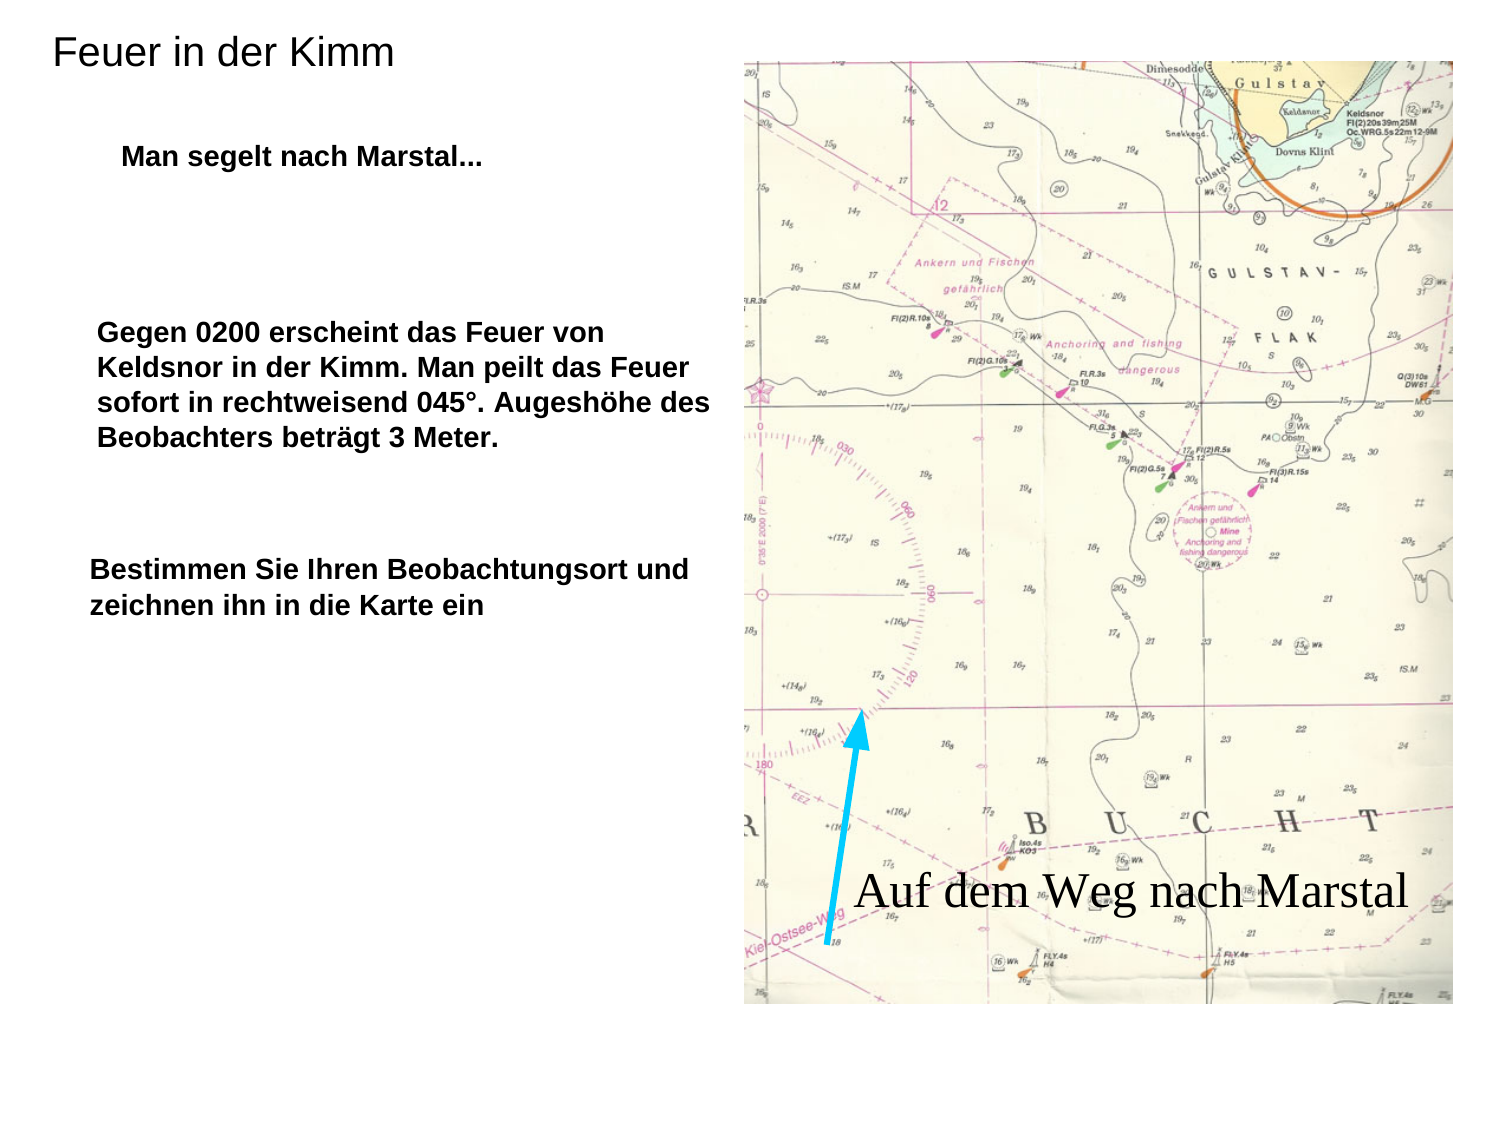

# Feuer in der Kimm
Man segelt nach Marstal...
Gegen 0200 erscheint das Feuer von Keldsnor in der Kimm. Man peilt das Feuer sofort in rechtweisend 045°. Augeshöhe des Beobachters beträgt 3 Meter.
Bestimmen Sie Ihren Beobachtungsort und
zeichnen ihn in die Karte ein
Auf dem Weg nach Marstal